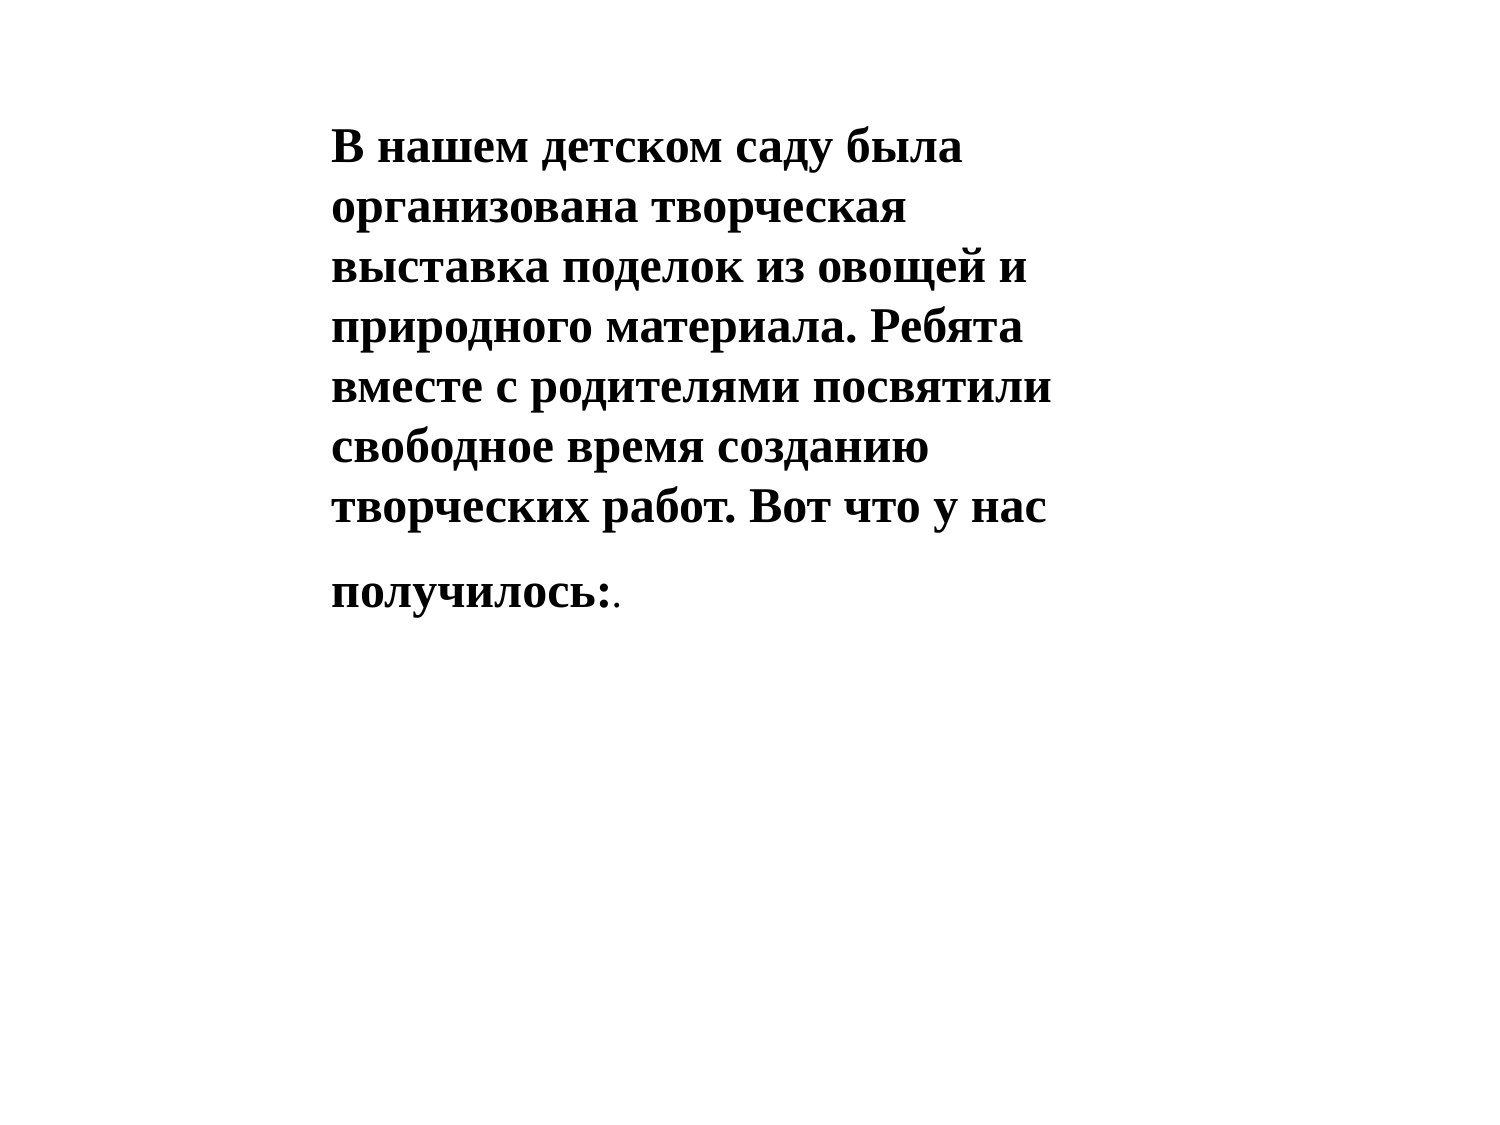

В нашем детском саду была организована творческая выставка поделок из овощей и природного материала. Ребята вместе с родителями посвятили свободное время созданию творческих работ. Вот что у нас получилось:.